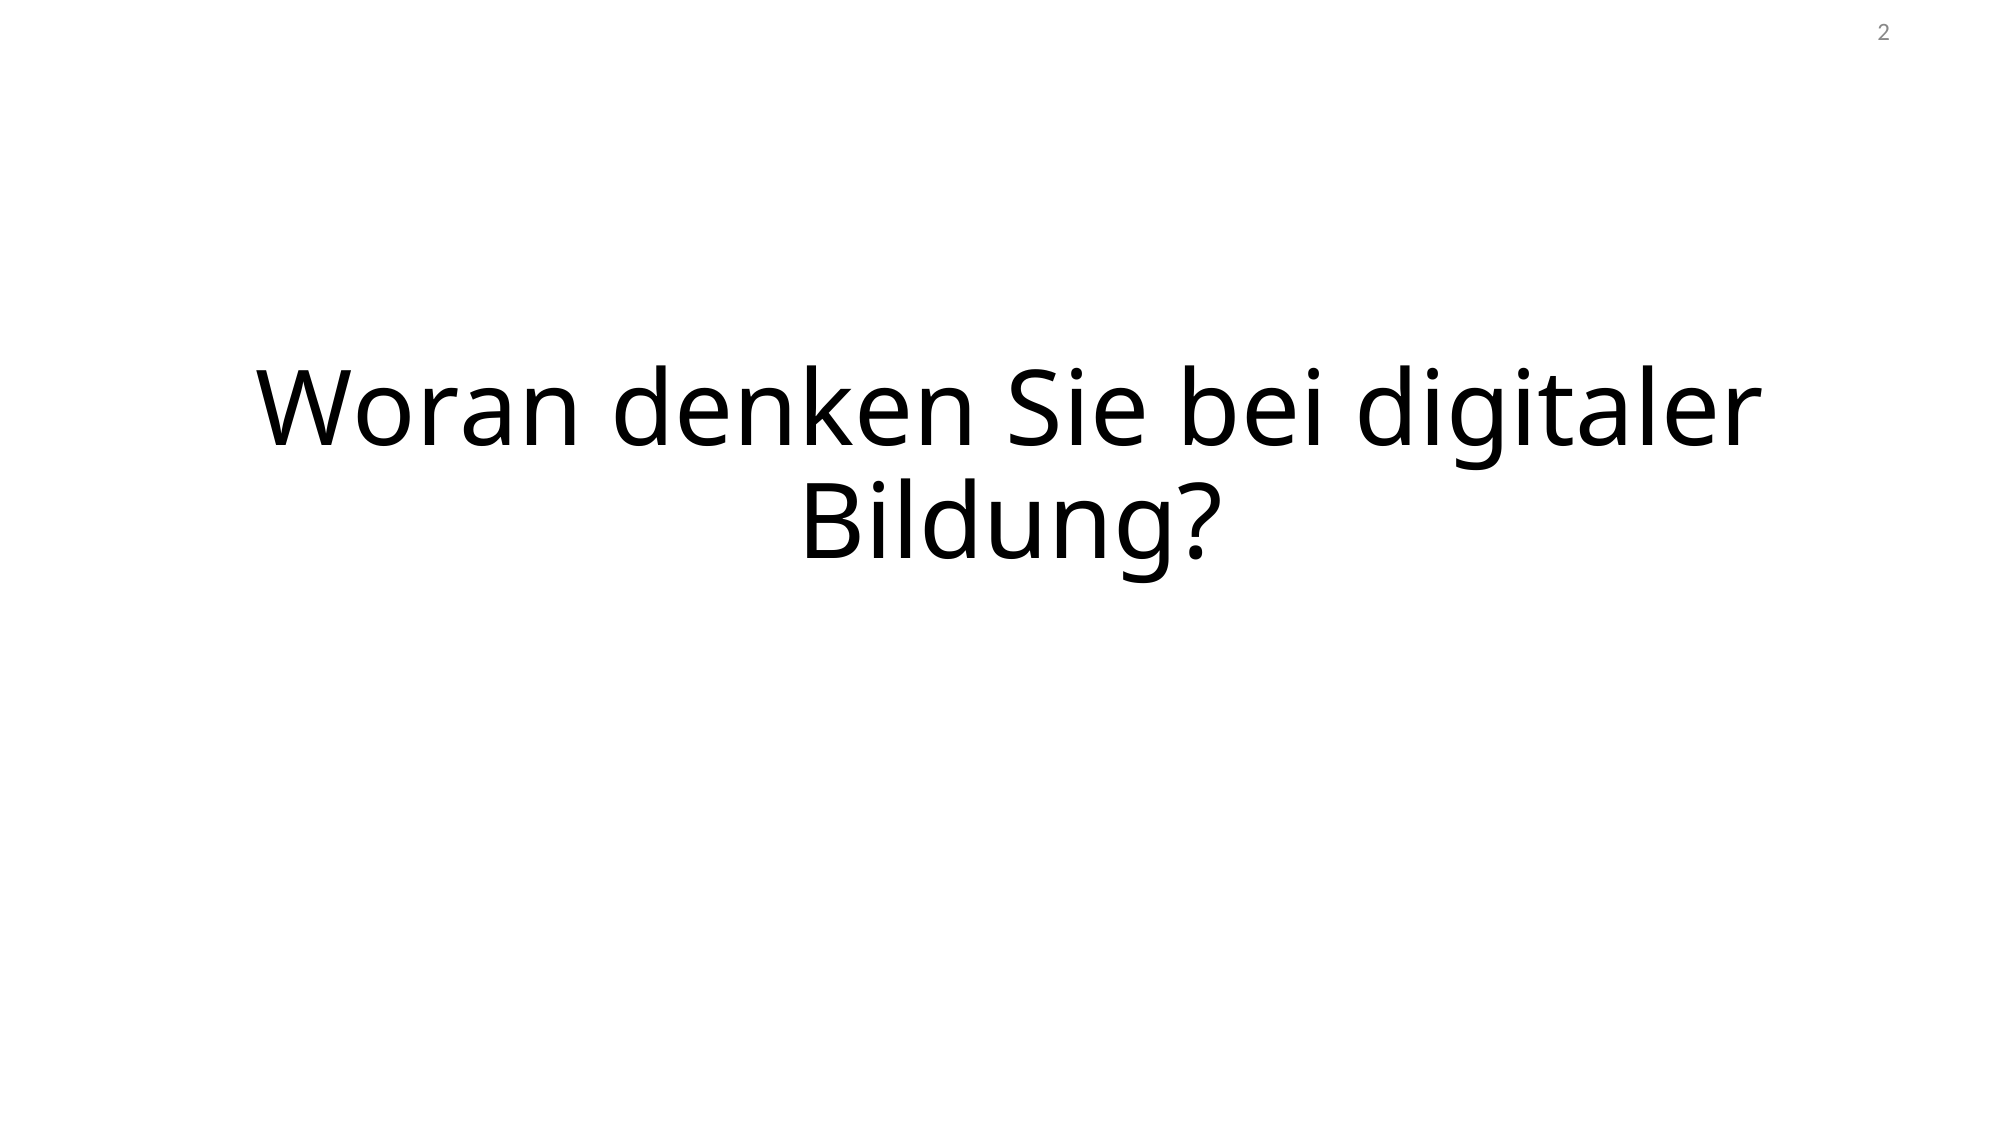

2
# Woran denken Sie bei digitaler Bildung?